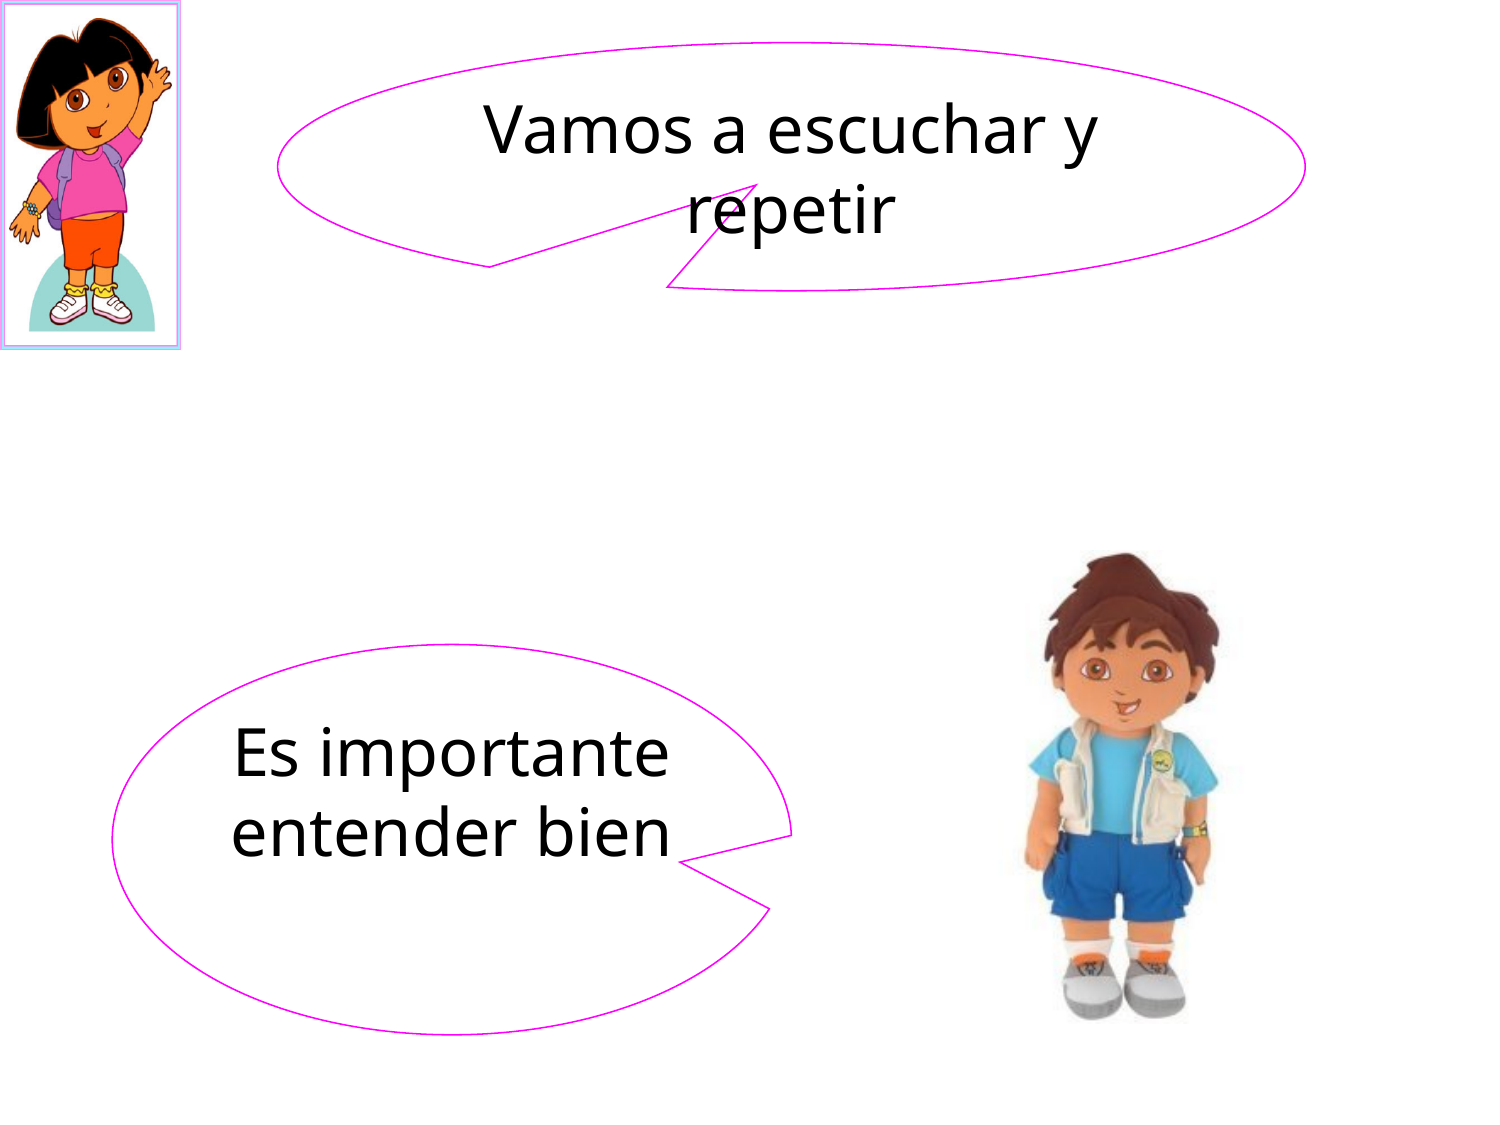

Vamos a escuchar y repetir
Es importante entender bien